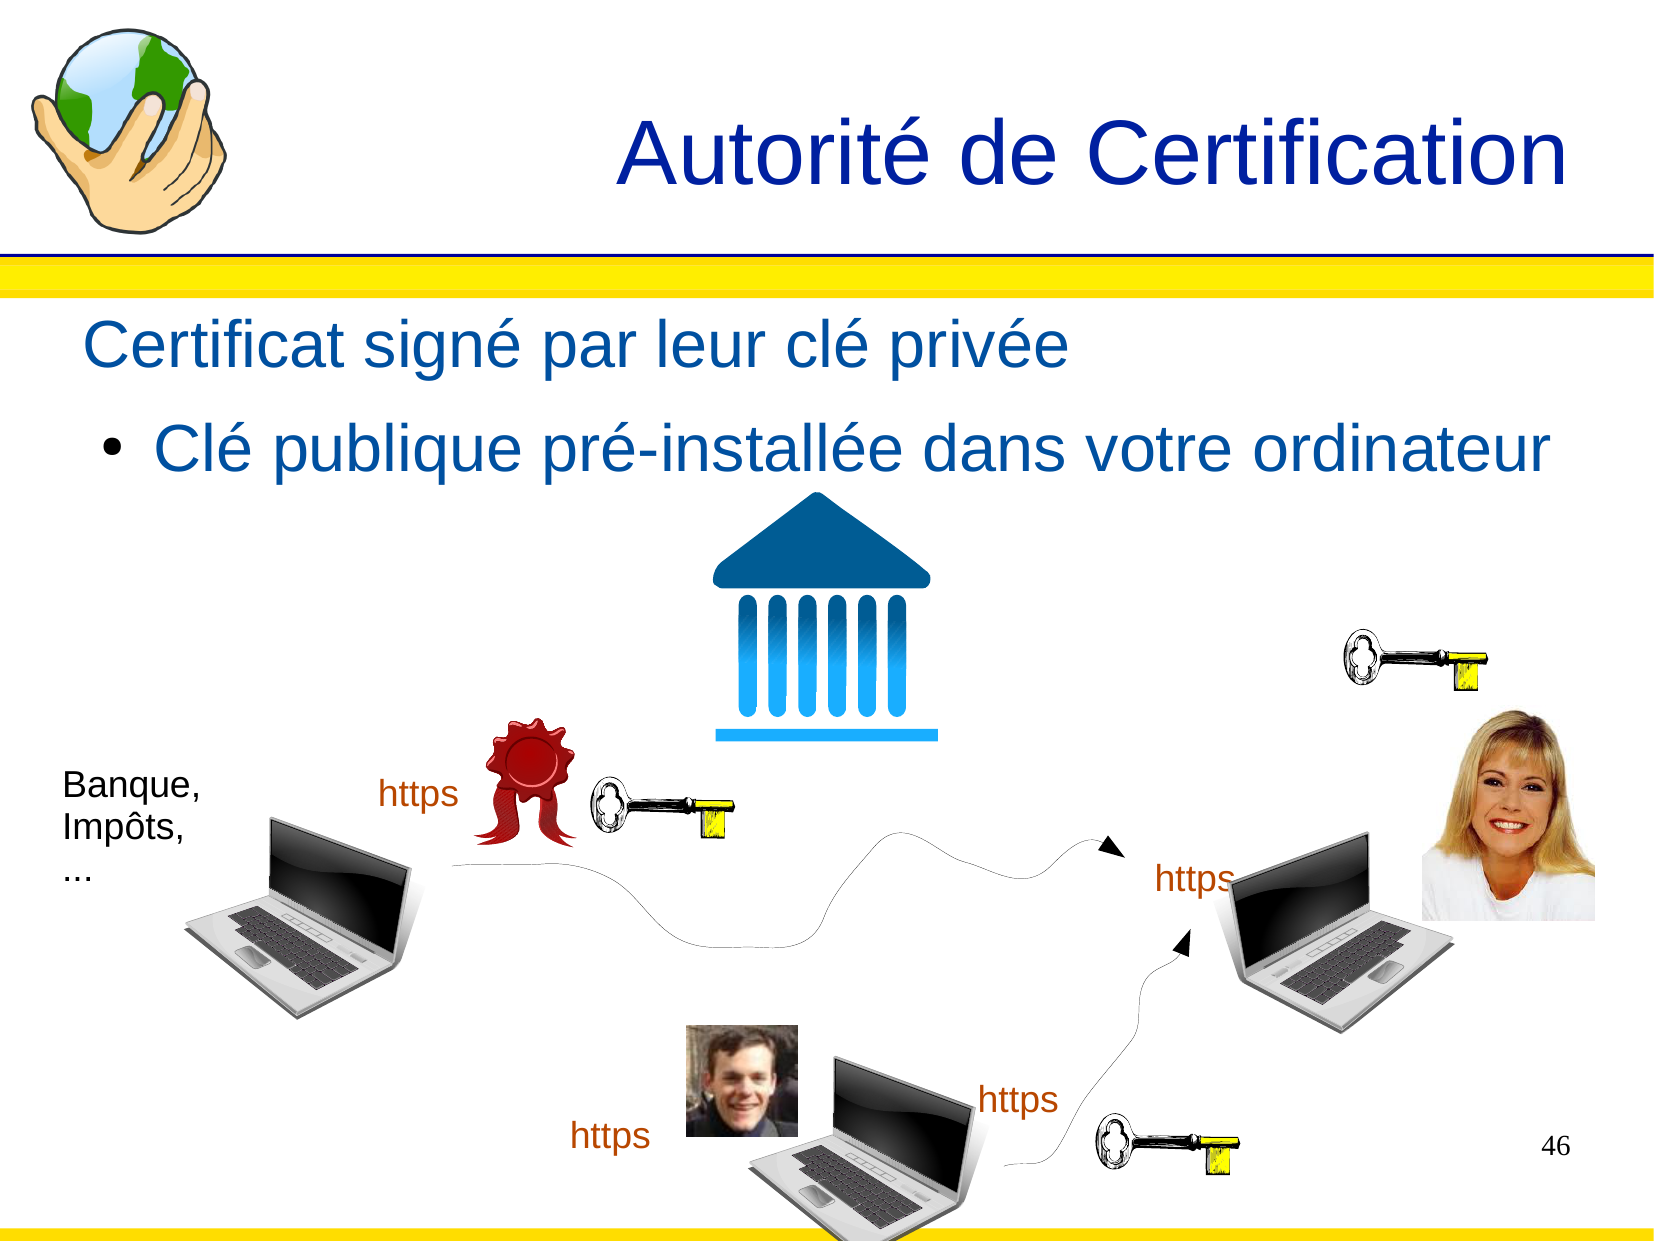

# Autorité de Certification
Certificat signé par leur clé privée
Clé publique pré-installée dans votre ordinateur
Banque,
Impôts,
...
https
https
https
https
46